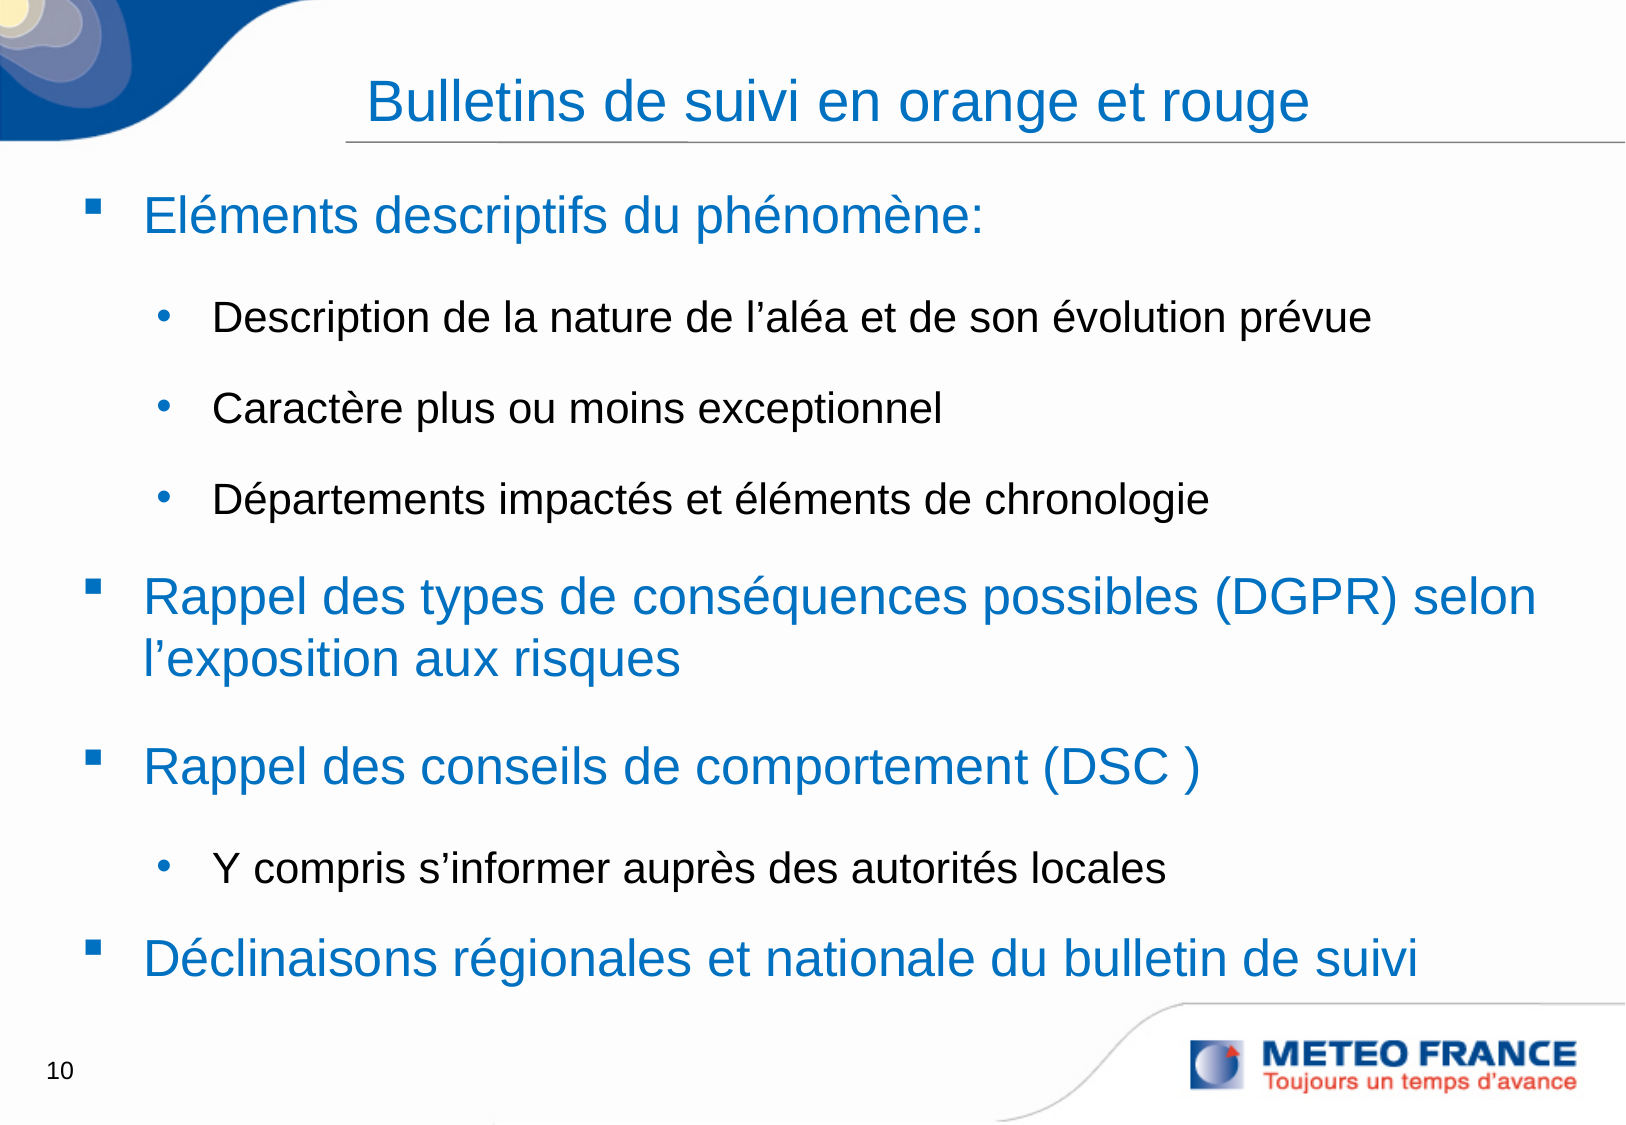

# Bulletins de suivi en orange et rouge
Eléments descriptifs du phénomène:
Description de la nature de l’aléa et de son évolution prévue
Caractère plus ou moins exceptionnel
Départements impactés et éléments de chronologie
Rappel des types de conséquences possibles (DGPR) selon l’exposition aux risques
Rappel des conseils de comportement (DSC )
Y compris s’informer auprès des autorités locales
Déclinaisons régionales et nationale du bulletin de suivi